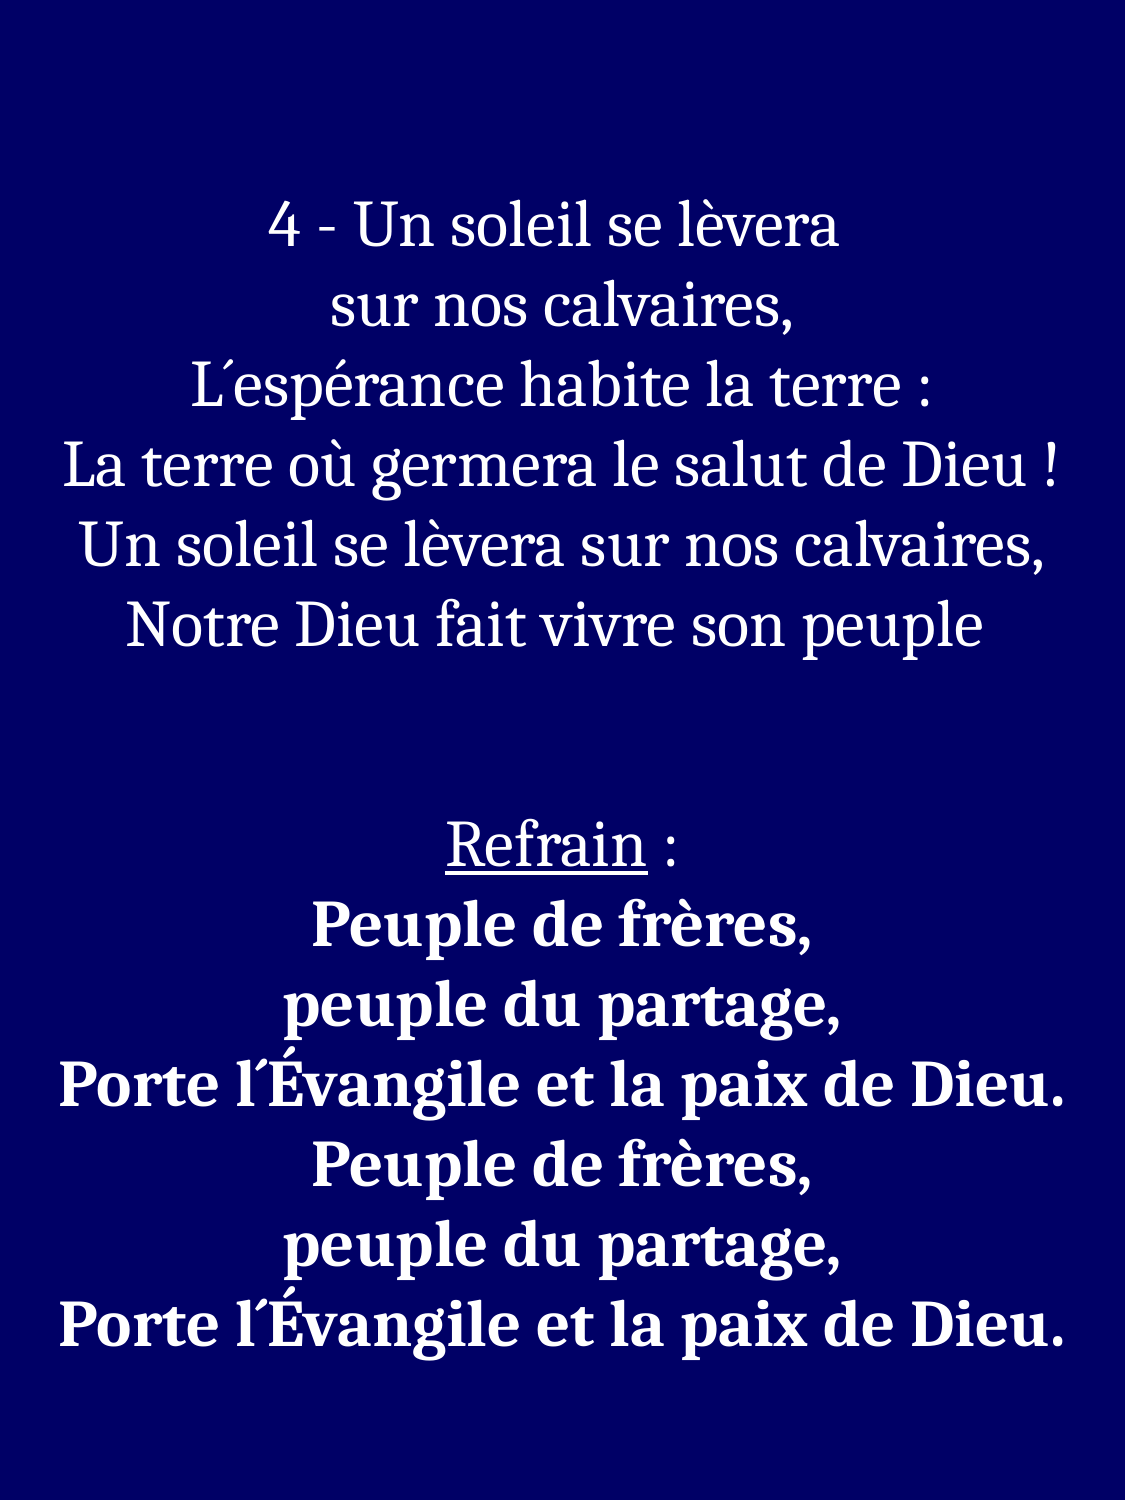

4 - Un soleil se lèvera
sur nos calvaires,
L´espérance habite la terre :
La terre où germera le salut de Dieu !
Un soleil se lèvera sur nos calvaires,
Notre Dieu fait vivre son peuple
Refrain :
Peuple de frères,
peuple du partage,
Porte l´Évangile et la paix de Dieu.
Peuple de frères,
peuple du partage,
Porte l´Évangile et la paix de Dieu.